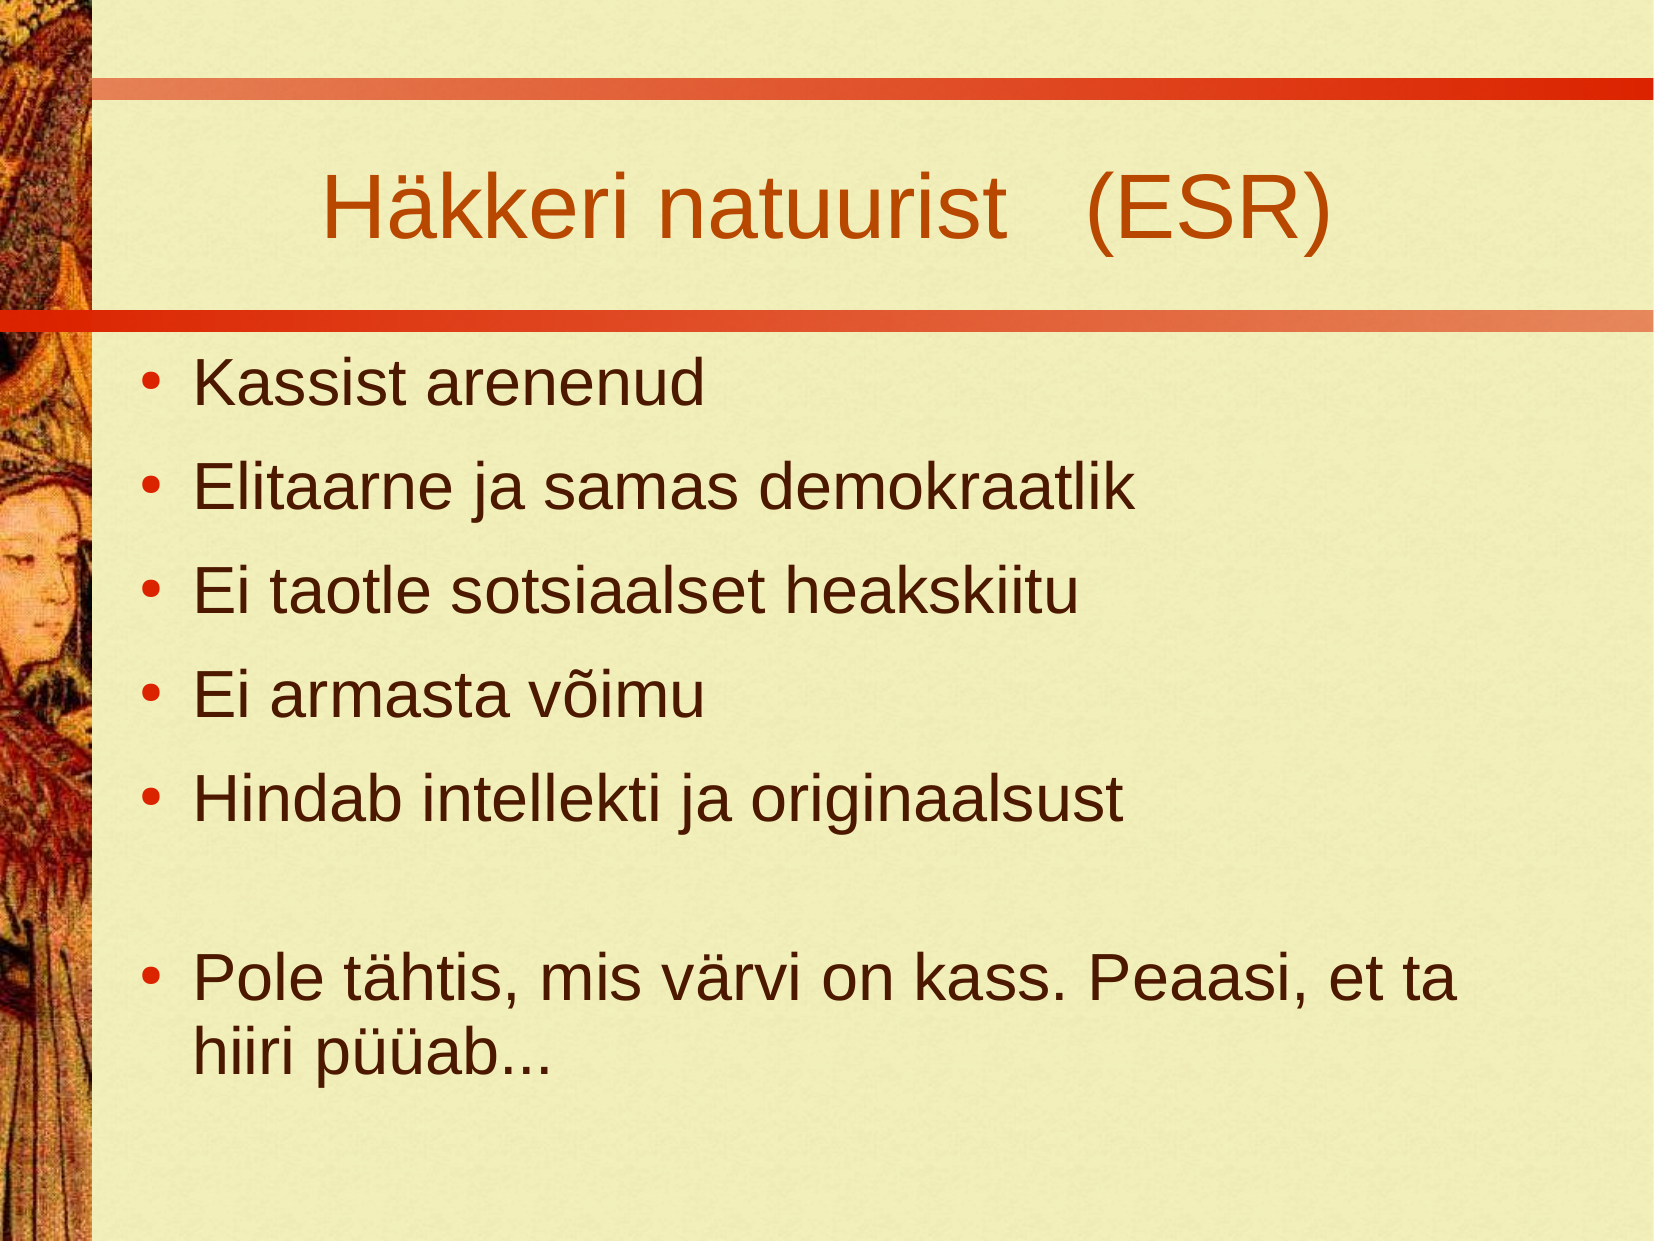

# Häkkeri natuurist (ESR)
Kassist arenenud
Elitaarne ja samas demokraatlik
Ei taotle sotsiaalset heakskiitu
Ei armasta võimu
Hindab intellekti ja originaalsust
Pole tähtis, mis värvi on kass. Peaasi, et ta hiiri püüab...